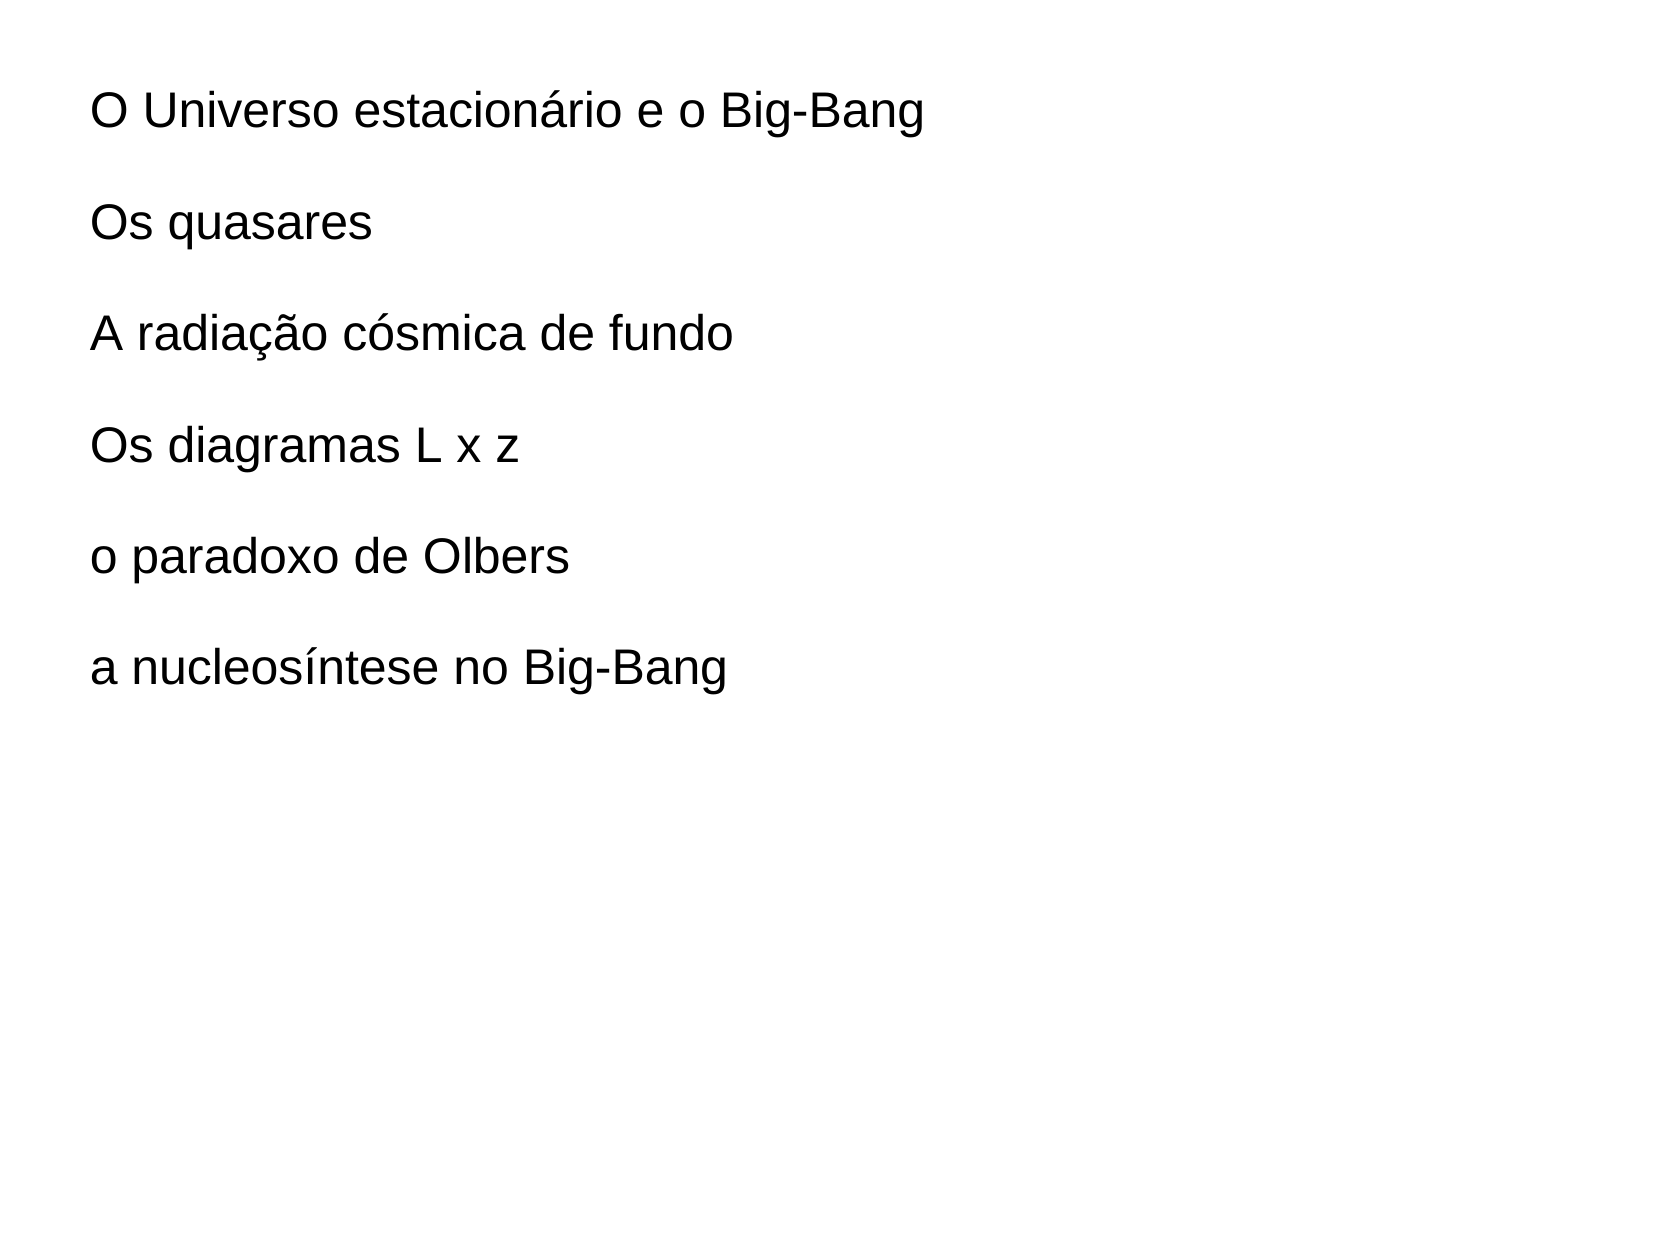

O Universo estacionário e o Big-Bang
Os quasares
A radiação cósmica de fundo
Os diagramas L x z
o paradoxo de Olbers
a nucleosíntese no Big-Bang